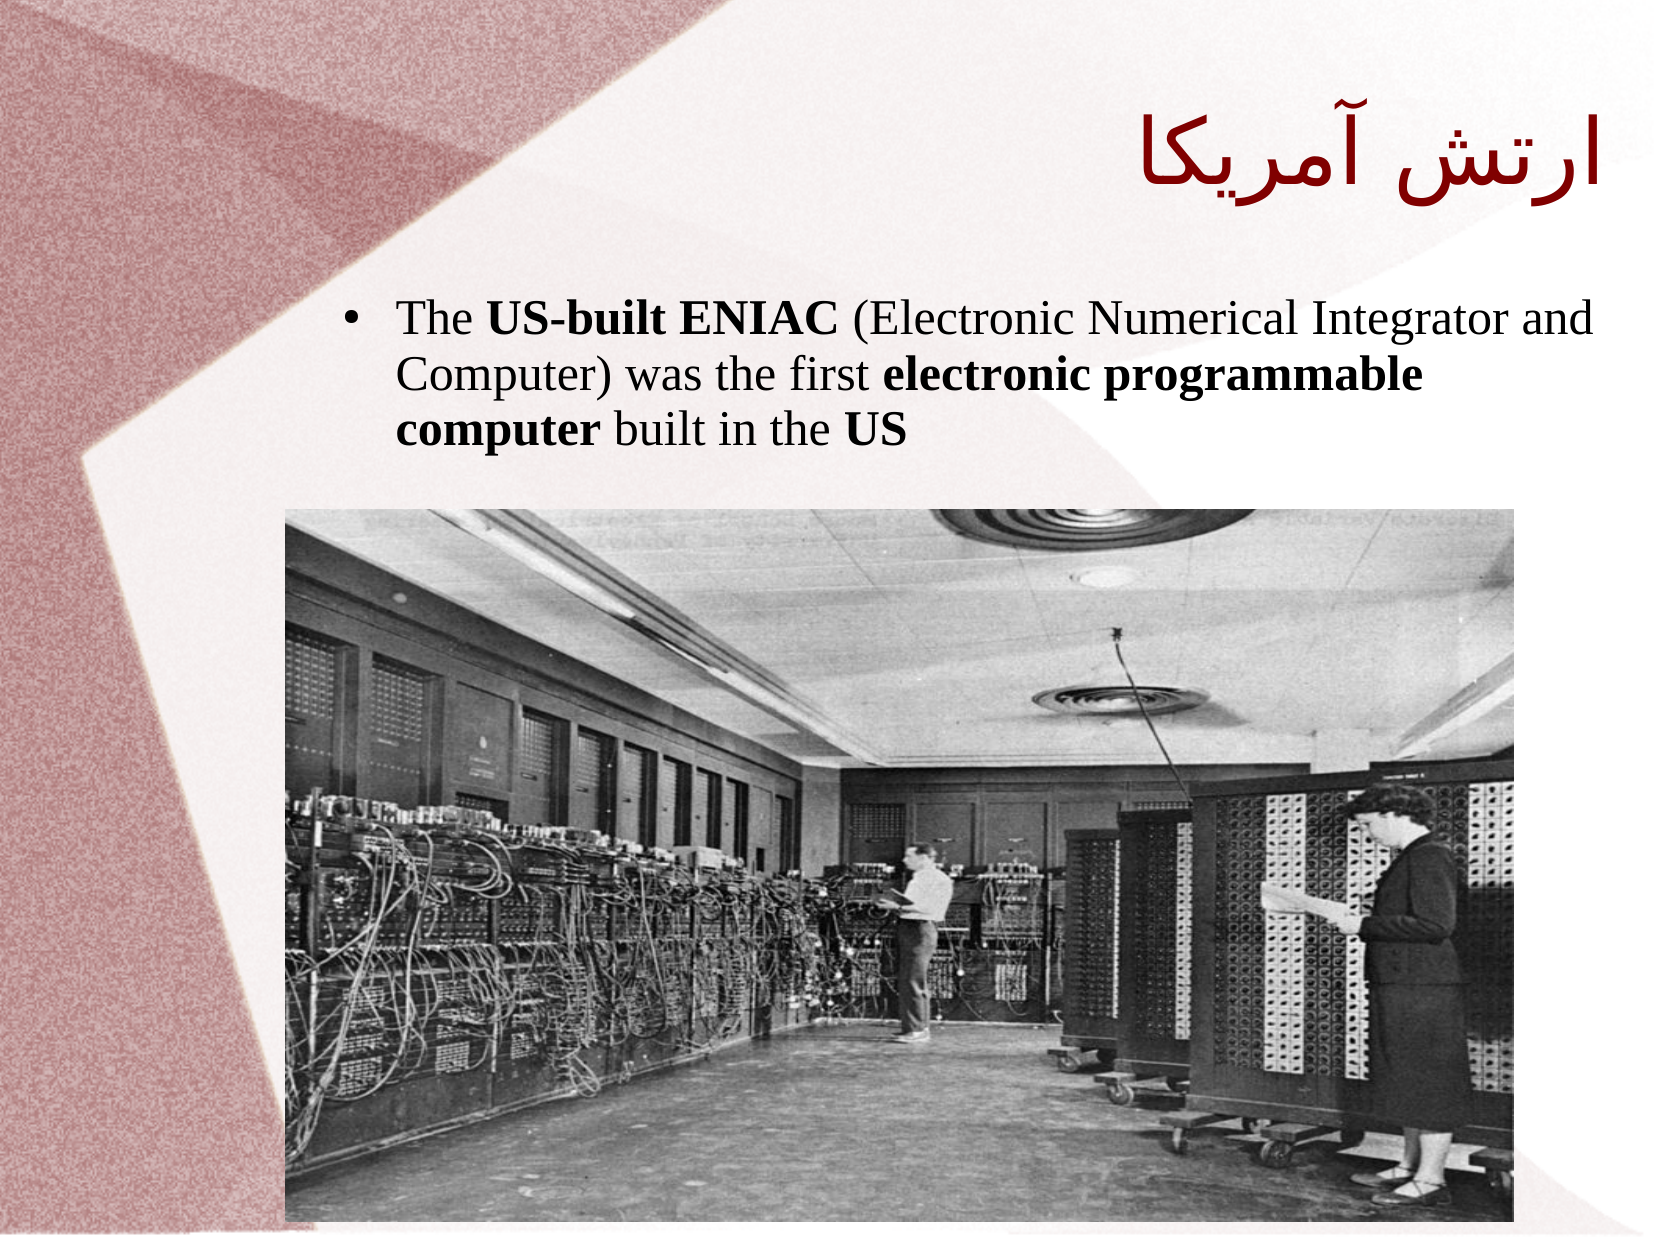

# ارتش آمریکا
The US-built ENIAC (Electronic Numerical Integrator and Computer) was the first electronic programmable computer built in the US